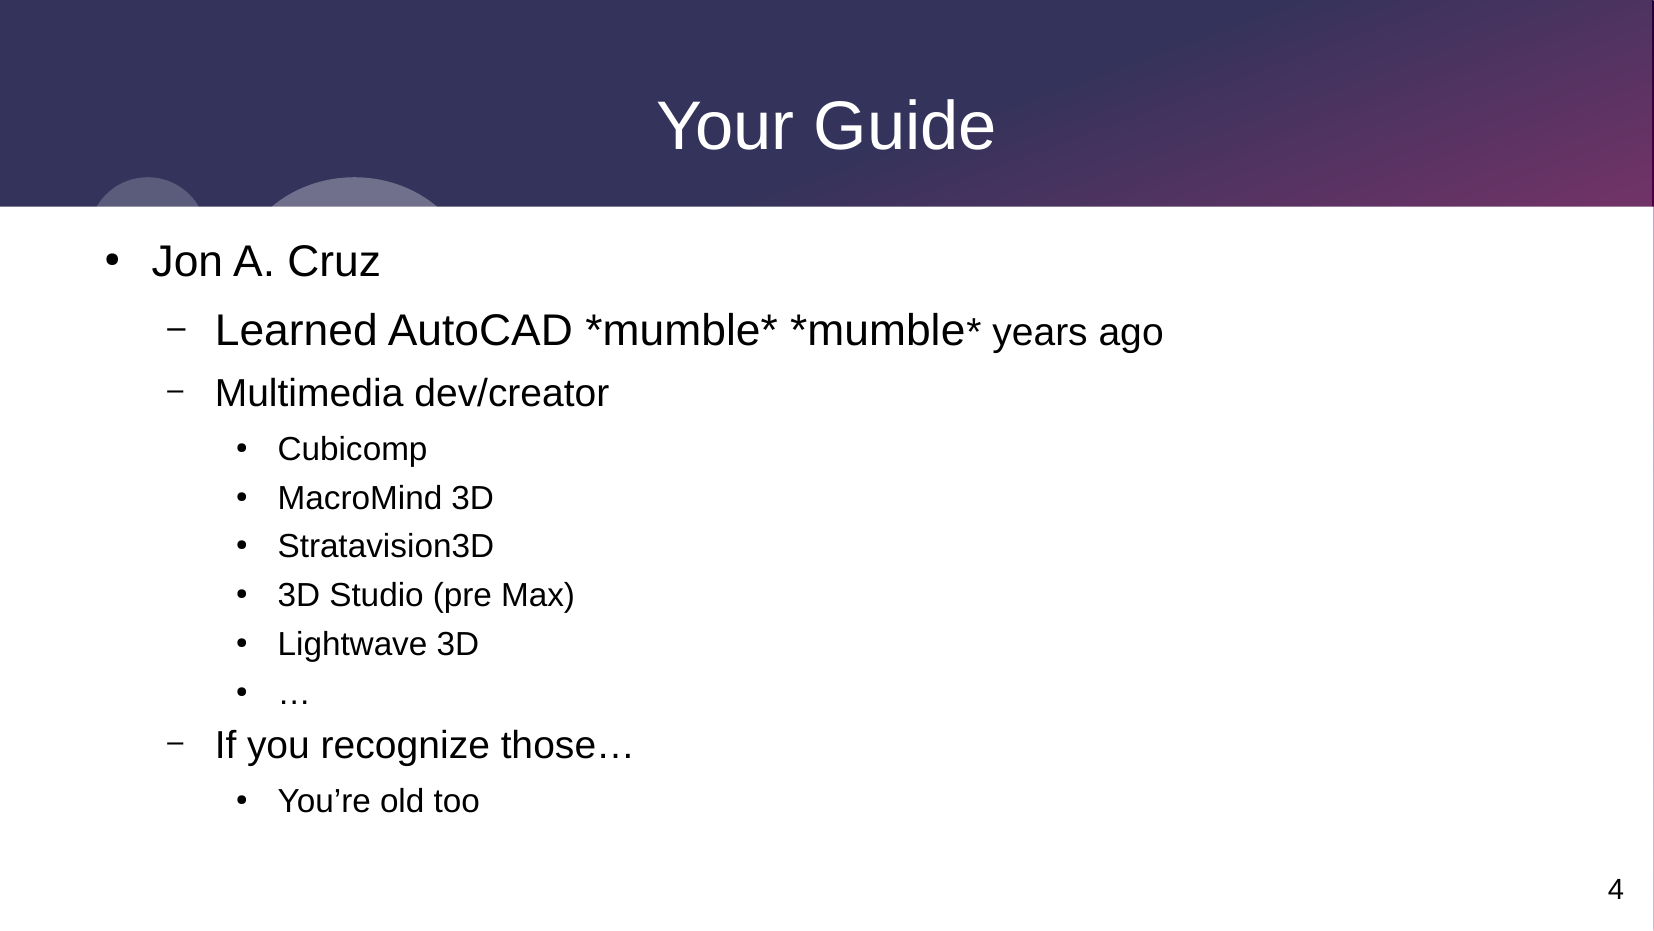

# Your Guide
Jon A. Cruz
Learned AutoCAD *mumble* *mumble* years ago
Multimedia dev/creator
Cubicomp
MacroMind 3D
Stratavision3D
3D Studio (pre Max)
Lightwave 3D
…
If you recognize those…
You’re old too